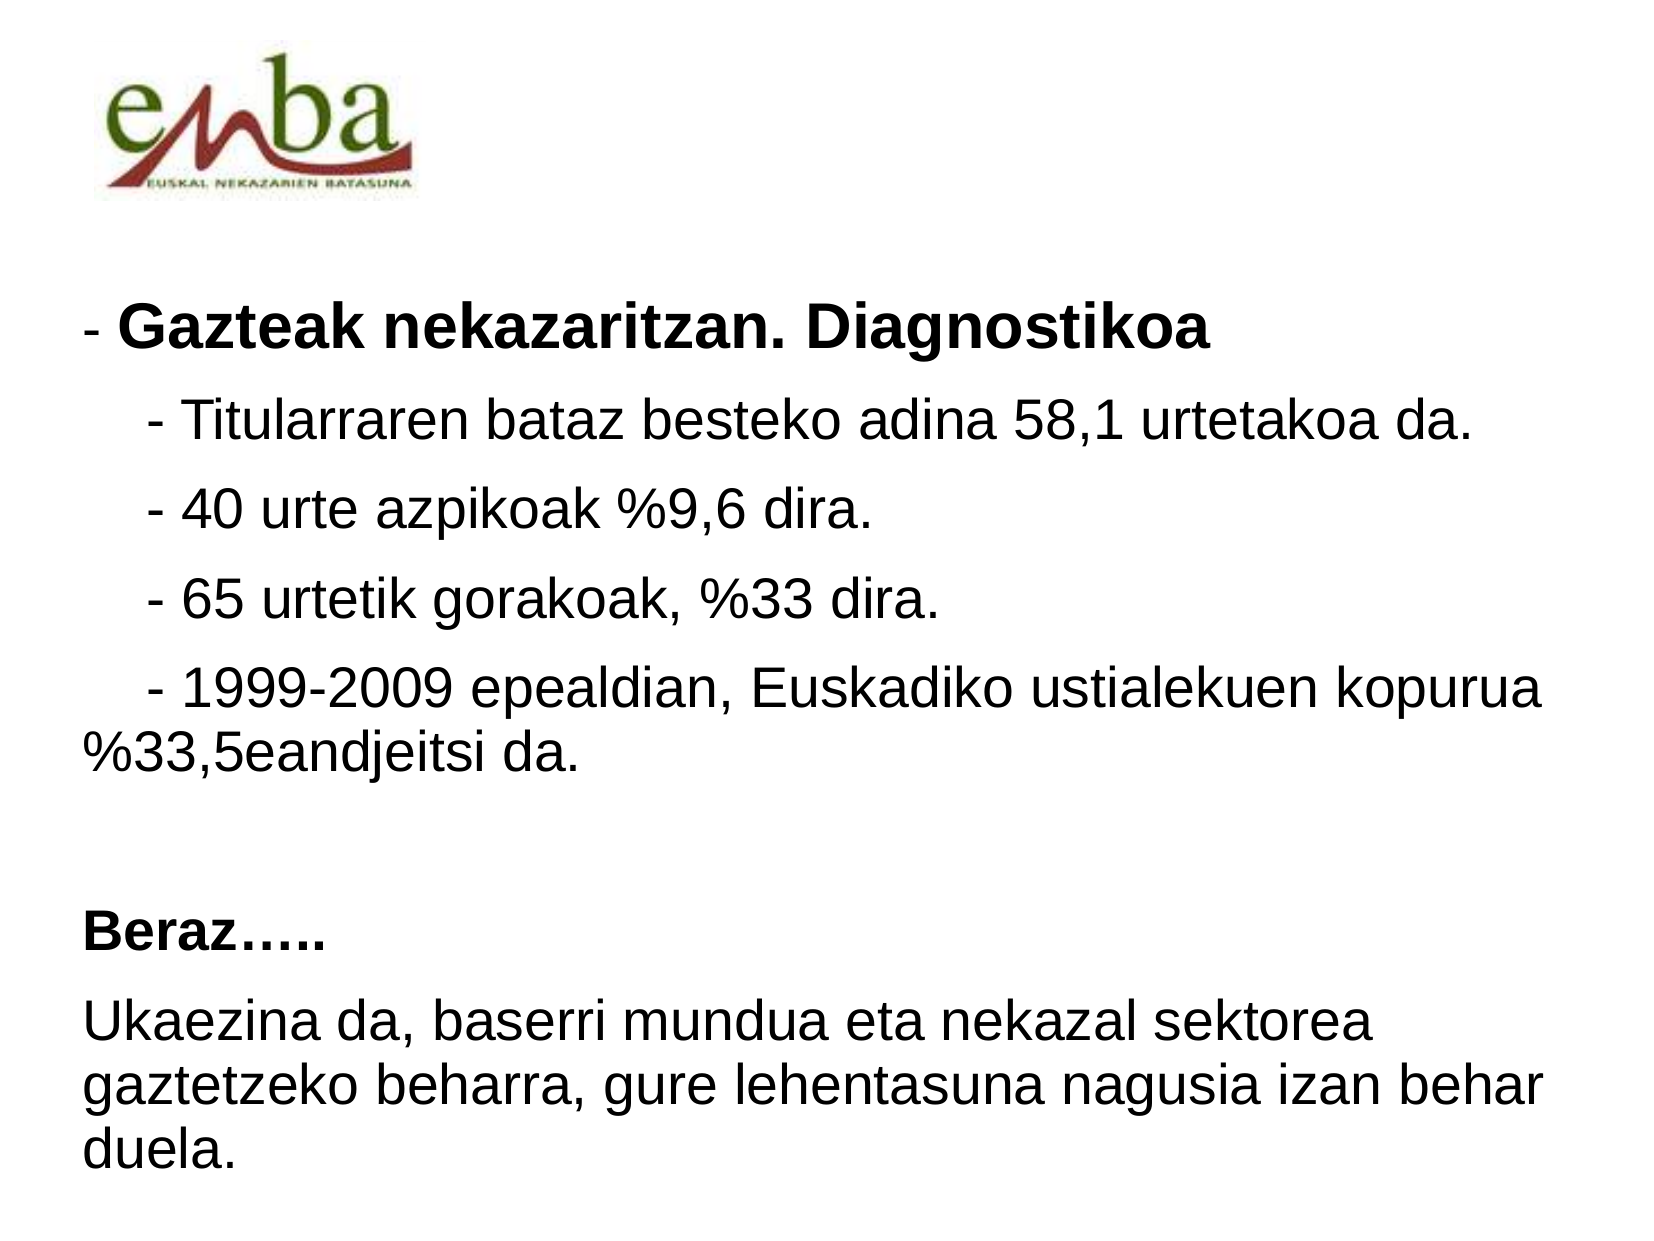

# - Gazteak nekazaritzan. Diagnostikoa
 	- Titularraren bataz besteko adina 58,1 urtetakoa da.
 	- 40 urte azpikoak %9,6 dira.
 - 65 urtetik gorakoak, %33 dira.
 - 1999-2009 epealdian, Euskadiko ustialekuen kopurua %33,5eandjeitsi da.
Beraz…..
Ukaezina da, baserri mundua eta nekazal sektorea gaztetzeko beharra, gure lehentasuna nagusia izan behar duela.